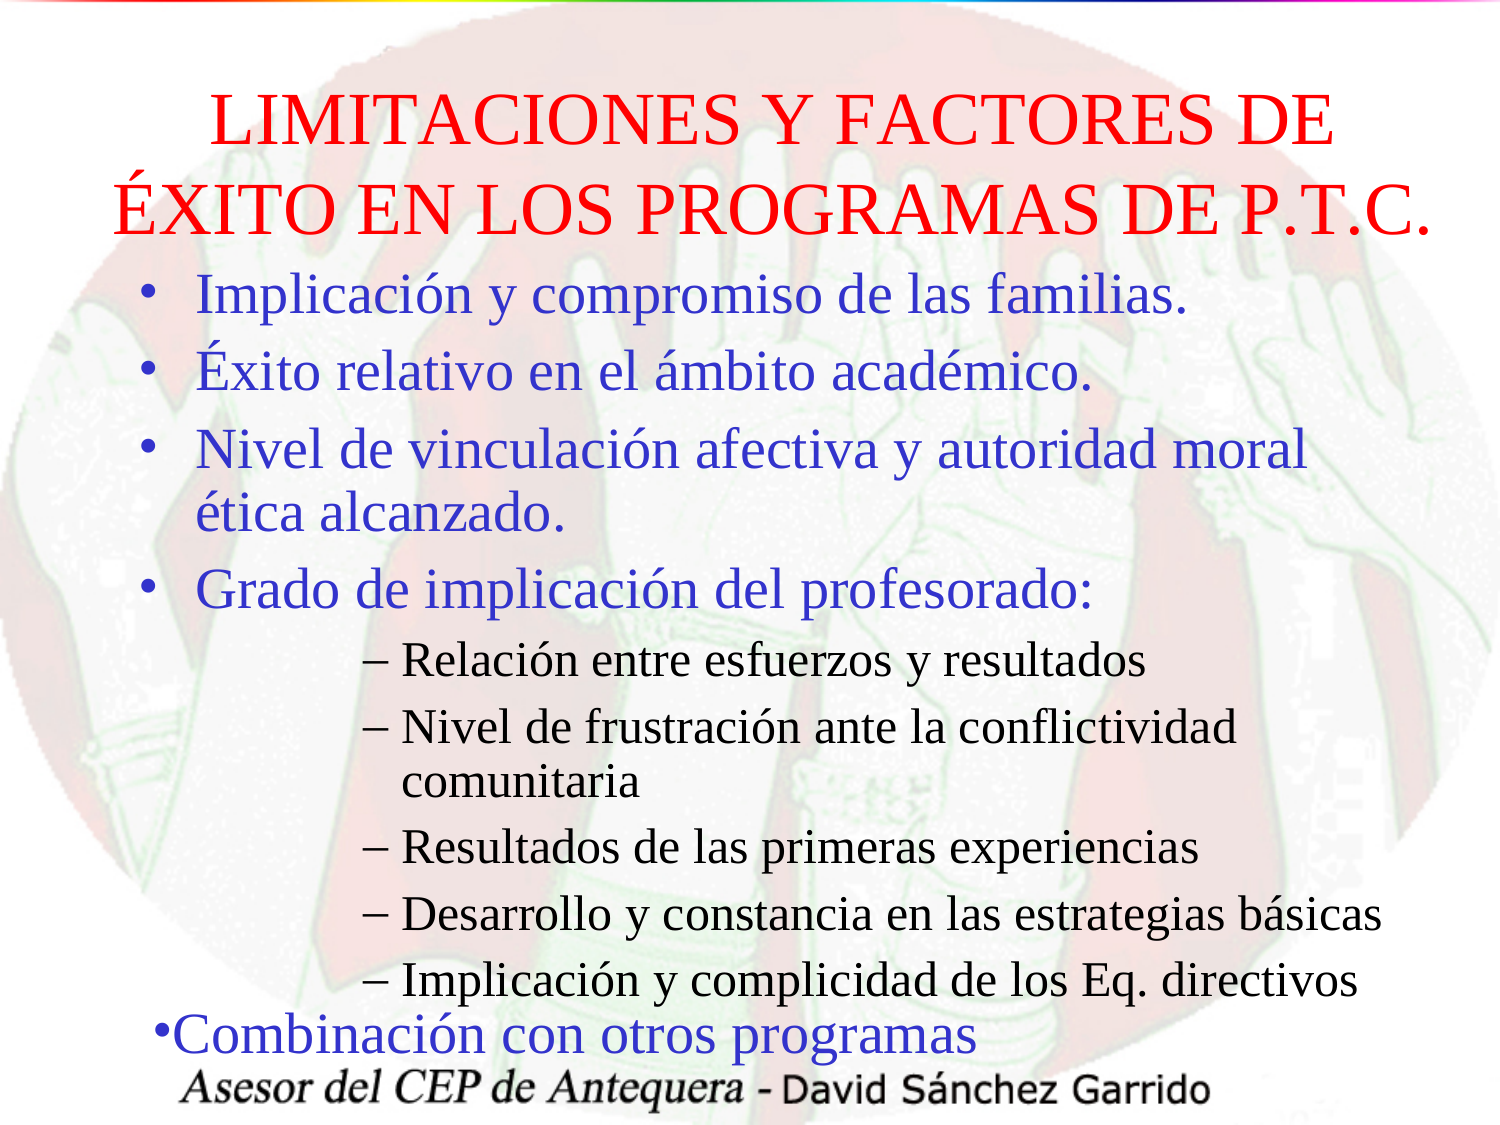

# LIMITACIONES Y FACTORES DE ÉXITO EN LOS PROGRAMAS DE P.T.C.
Implicación y compromiso de las familias.
Éxito relativo en el ámbito académico.
Nivel de vinculación afectiva y autoridad moral ética alcanzado.
Grado de implicación del profesorado:
Relación entre esfuerzos y resultados
Nivel de frustración ante la conflictividad comunitaria
Resultados de las primeras experiencias
Desarrollo y constancia en las estrategias básicas
Implicación y complicidad de los Eq. directivos
Combinación con otros programas